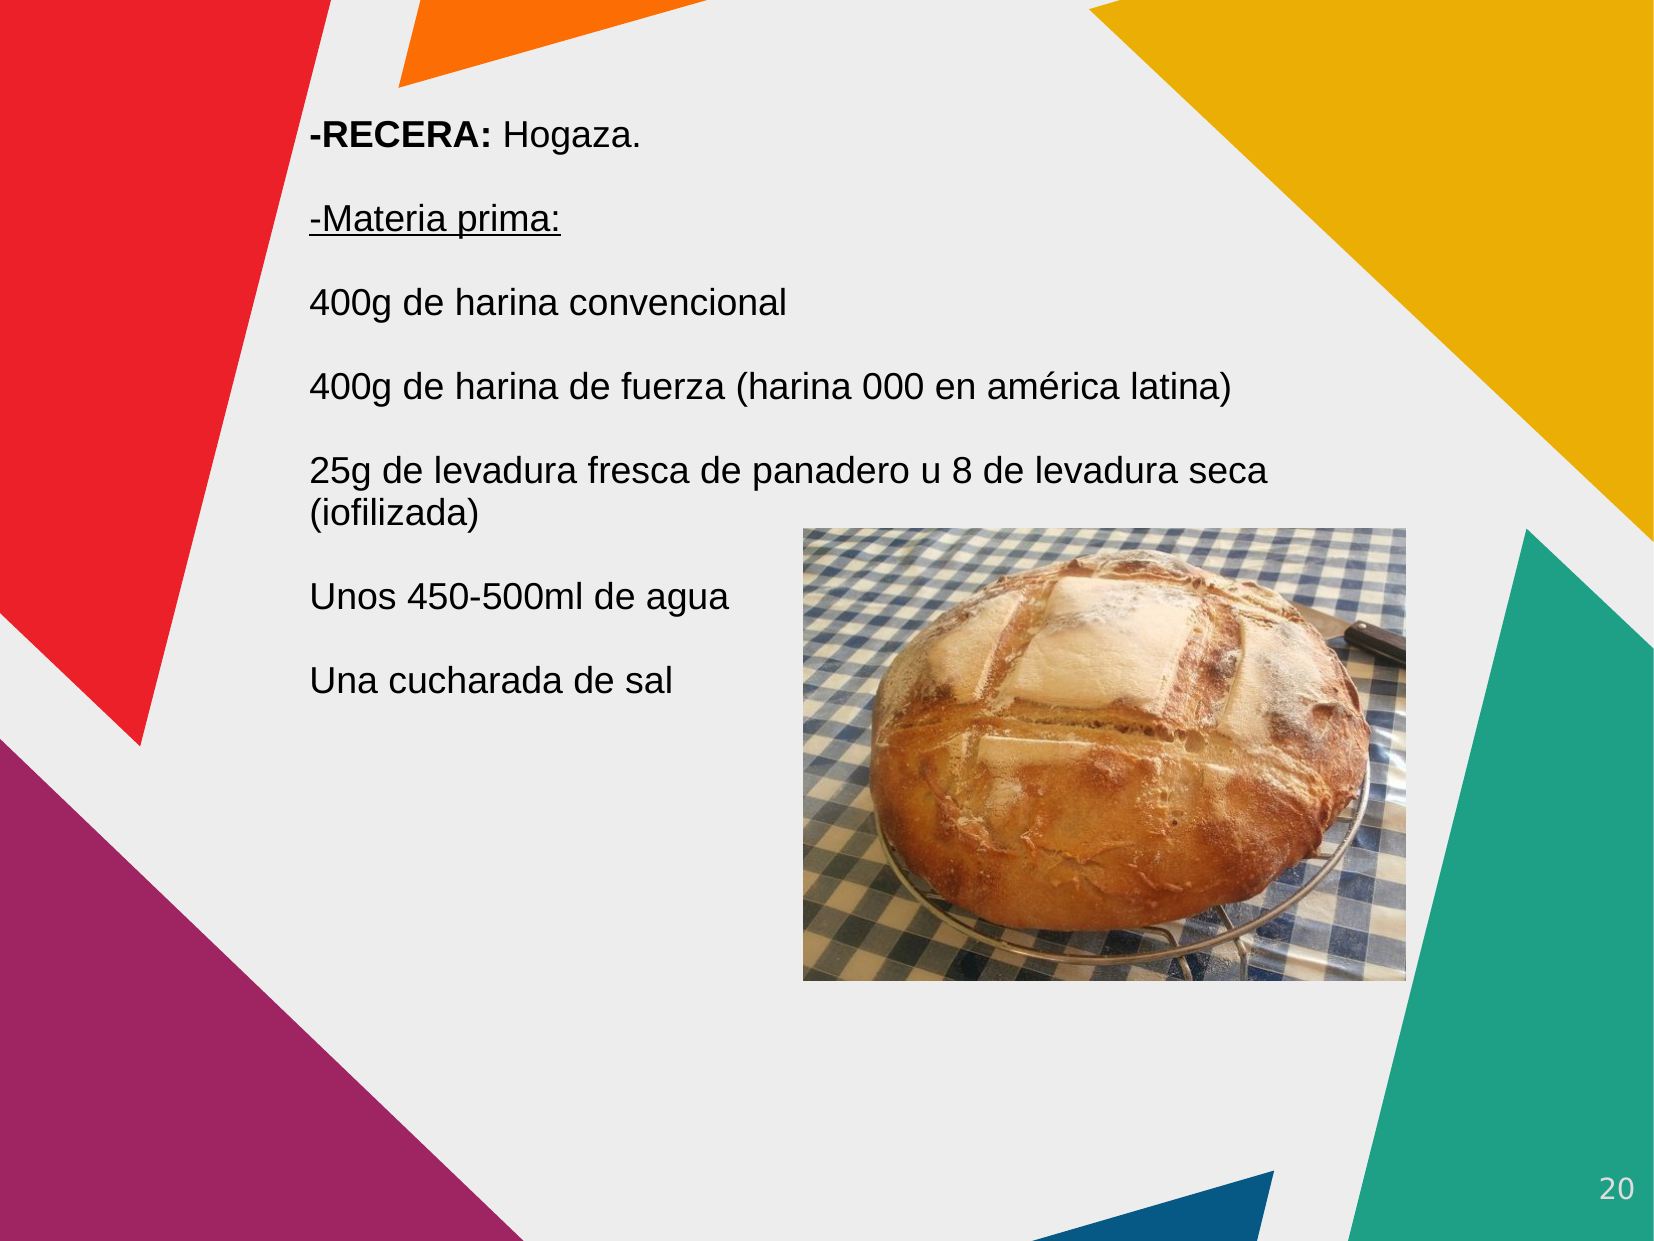

-RECERA: Hogaza.
-Materia prima:
400g de harina convencional
400g de harina de fuerza (harina 000 en américa latina)
25g de levadura fresca de panadero u 8 de levadura seca (iofilizada)
Unos 450-500ml de agua
Una cucharada de sal
20